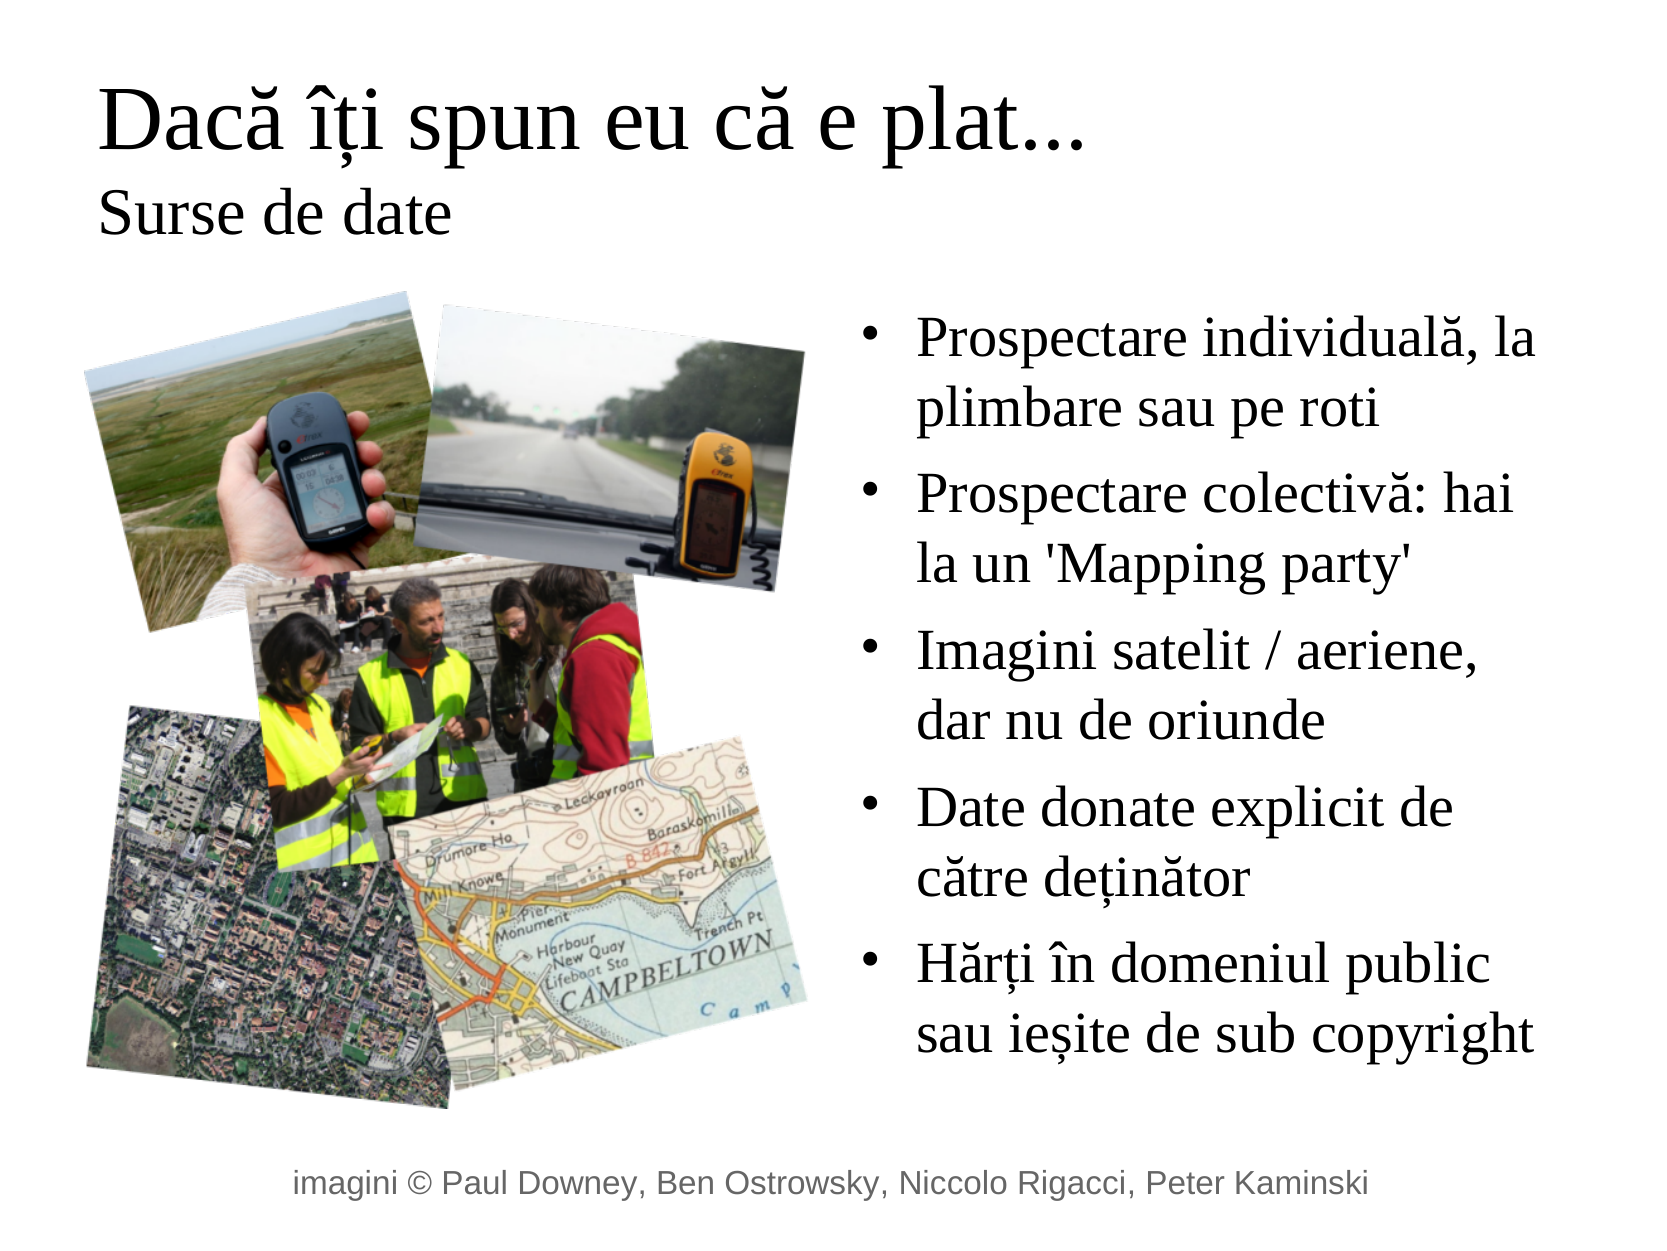

# Dacă îți spun eu că e plat... Surse de date
Prospectare individuală, la plimbare sau pe roti
Prospectare colectivă: hai la un 'Mapping party'
Imagini satelit / aeriene, dar nu de oriunde
Date donate explicit de către deținător
Hărți în domeniul public sau ieșite de sub copyright
imagini © Paul Downey, Ben Ostrowsky, Niccolo Rigacci, Peter Kaminski